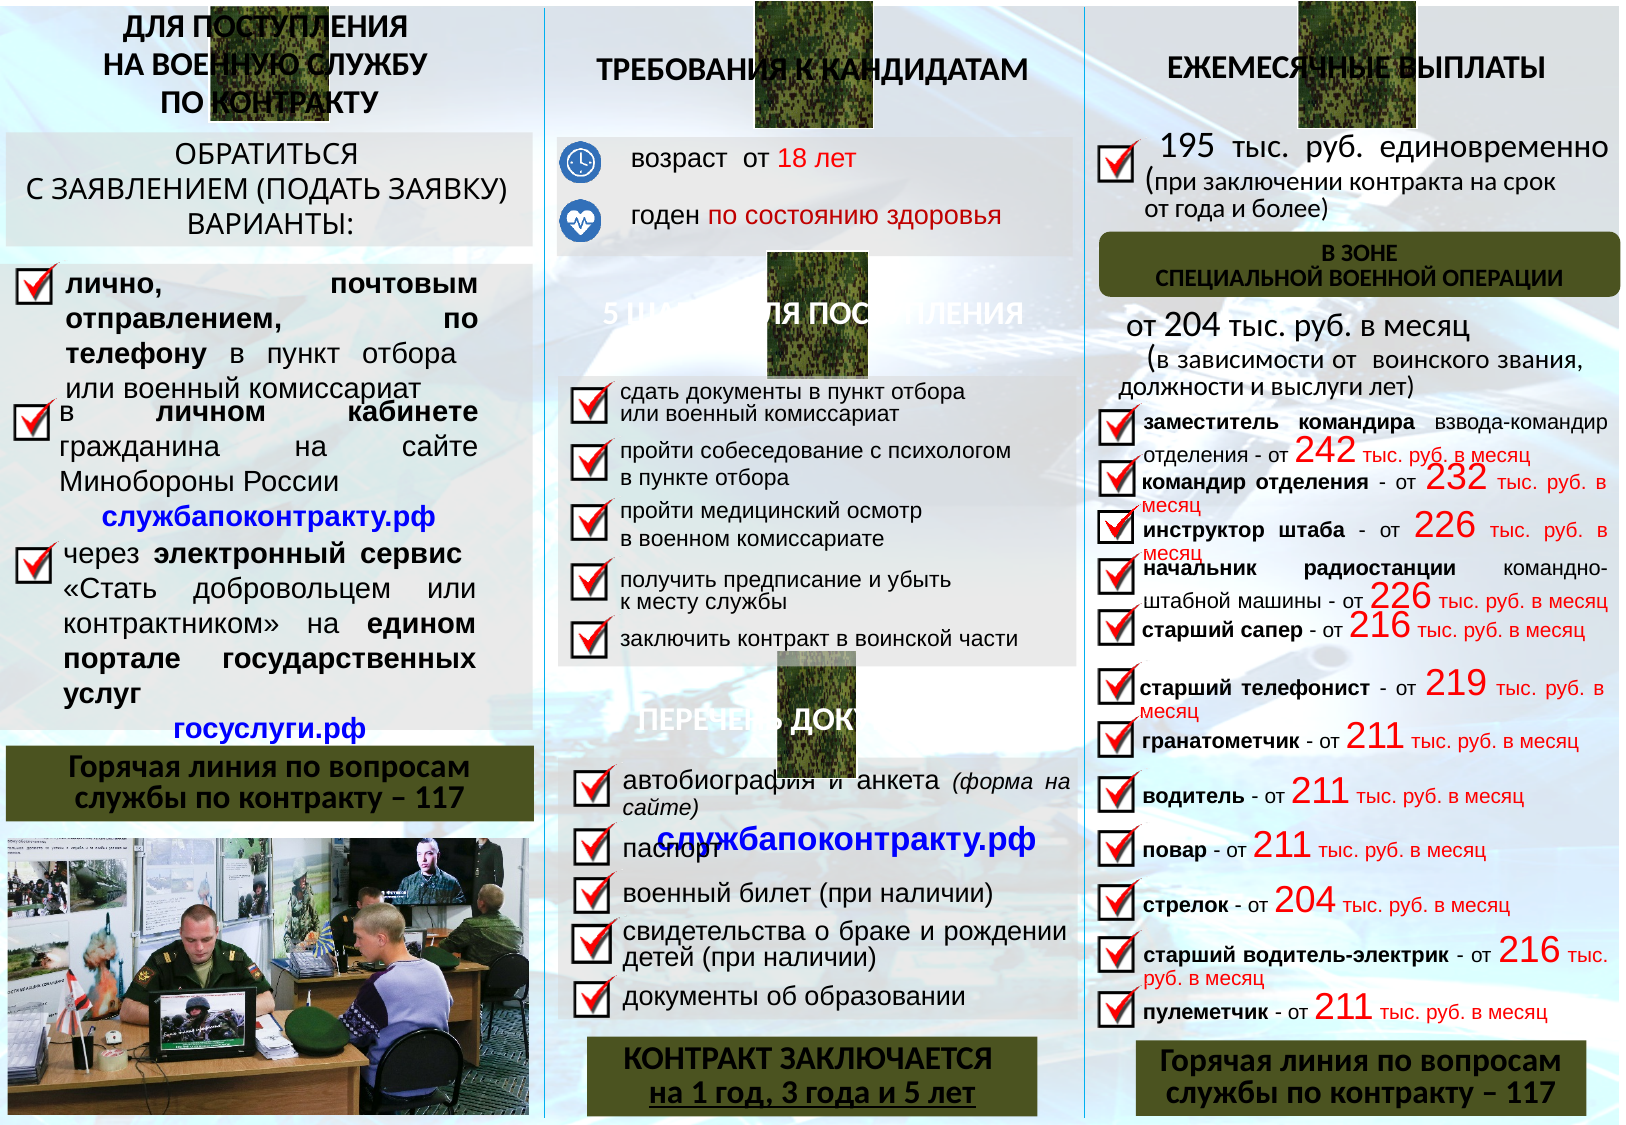

ДЛЯ ПОСТУПЛЕНИЯ
НА ВОЕННУЮ СЛУЖБУ
ПО КОНТРАКТУ
ЕЖЕМЕСЯЧНЫЕ ВЫПЛАТЫ
ТРЕБОВАНИЯ К КАНДИДАТАМ
 195 тыс. руб. единовременно (при заключении контракта на срок
от года и более)
ОБРАТИТЬСЯ
С ЗАЯВЛЕНИЕМ (ПОДАТЬ ЗАЯВКУ)
ВАРИАНТЫ:
 возраст от 18 лет
 годен по состоянию здоровья
В ЗОНЕ
СПЕЦИАЛЬНОЙ ВОЕННОЙ ОПЕРАЦИИ
5 ШАГОВ ДЛЯ ПОСТУПЛЕНИЯ
сдать документы в пункт отбора
или военный комиссариат
пройти собеседование с психологом
в пункте отбора
пройти медицинский осмотр
в военном комиссариате
получить предписание и убыть
к месту службы
заключить контракт в воинской части
лично, почтовым отправлением, по телефону в пункт отбора
или военный комиссариат
 от 204 тыс. руб. в месяц (в зависимости от воинского звания, должности и выслуги лет)
в личном кабинете гражданина на сайте Минобороны России
службапоконтракту.рф
заместитель командира взвода-командир отделения - от 242 тыс. руб. в месяц
командир отделения - от 232 тыс. руб. в месяц
инструктор штаба - от 226 тыс. руб. в месяц
через электронный сервис
«Стать добровольцем или контрактником» на едином портале государственных услуг
госуслуги.рф
начальник радиостанции командно-штабной машины - от 226 тыс. руб. в месяц
старший сапер - от 216 тыс. руб. в месяц
ПЕРЕЧЕНЬ ДОКУМЕНТОВ
автобиография и анкета (форма на сайте)
службапоконтракту.рф
паспорт
военный билет (при наличии)
свидетельства о браке и рождении детей (при наличии)
документы об образовании
старший телефонист - от 219 тыс. руб. в месяц
гранатометчик - от 211 тыс. руб. в месяц
Горячая линия по вопросам службы по контракту – 117
водитель - от 211 тыс. руб. в месяц
повар - от 211 тыс. руб. в месяц
стрелок - от 204 тыс. руб. в месяц
старший водитель-электрик - от 216 тыс. руб. в месяц
пулеметчик - от 211 тыс. руб. в месяц
КОНТРАКТ ЗАКЛЮЧАЕТСЯ
на 1 год, 3 года и 5 лет
Горячая линия по вопросам службы по контракту – 117